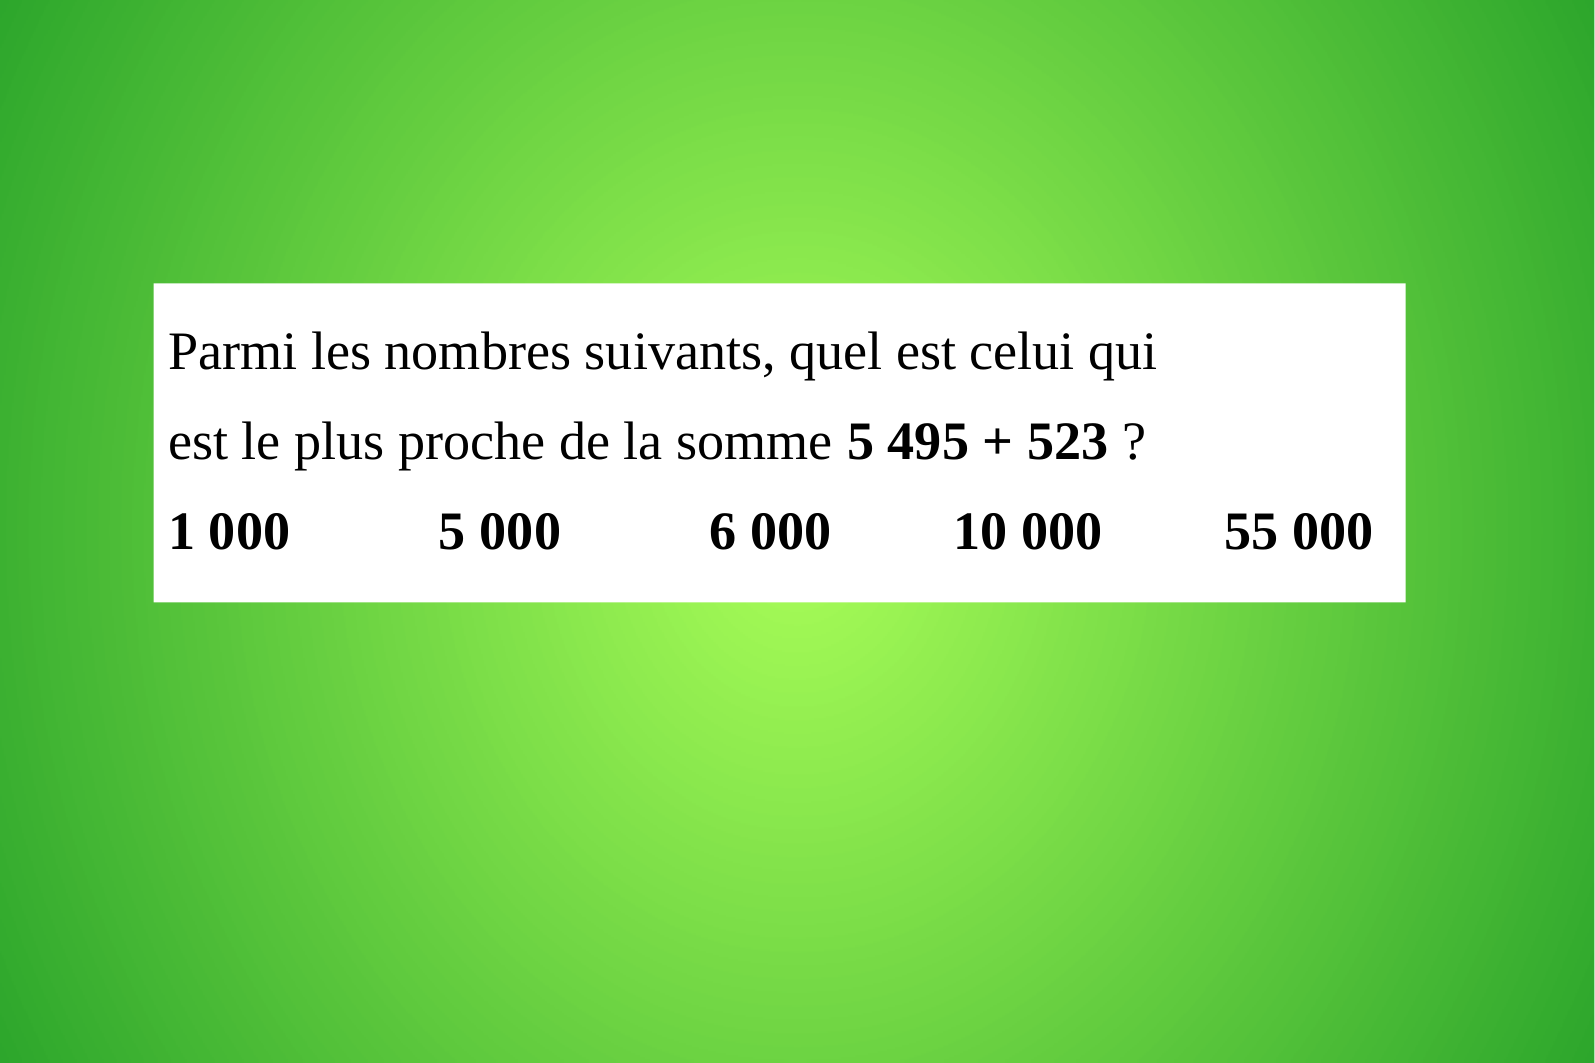

Parmi les nombres suivants, quel est celui qui
est le plus proche de la somme 5 495 + 523 ?
1 000 5 000 6 000 10 000 55 000